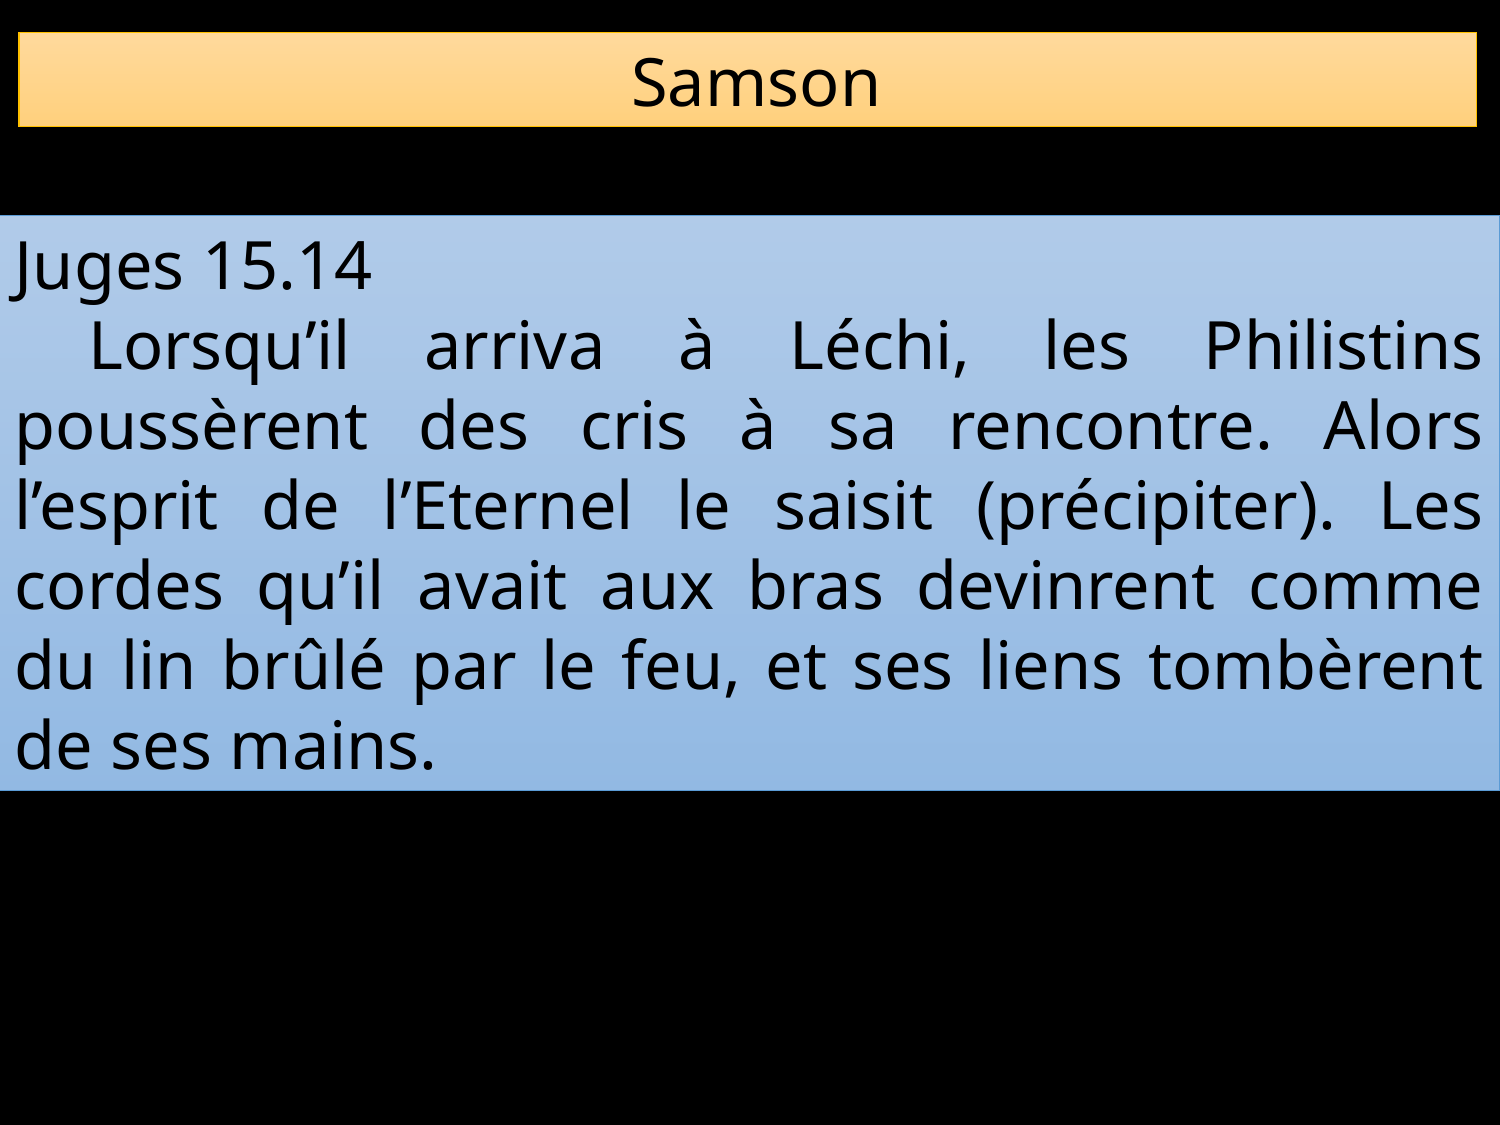

Samson
Juges 15.14
 Lorsqu’il arriva à Léchi, les Philistins poussèrent des cris à sa rencontre. Alors l’esprit de l’Eternel le saisit (précipiter). Les cordes qu’il avait aux bras devinrent comme du lin brûlé par le feu, et ses liens tombèrent de ses mains.